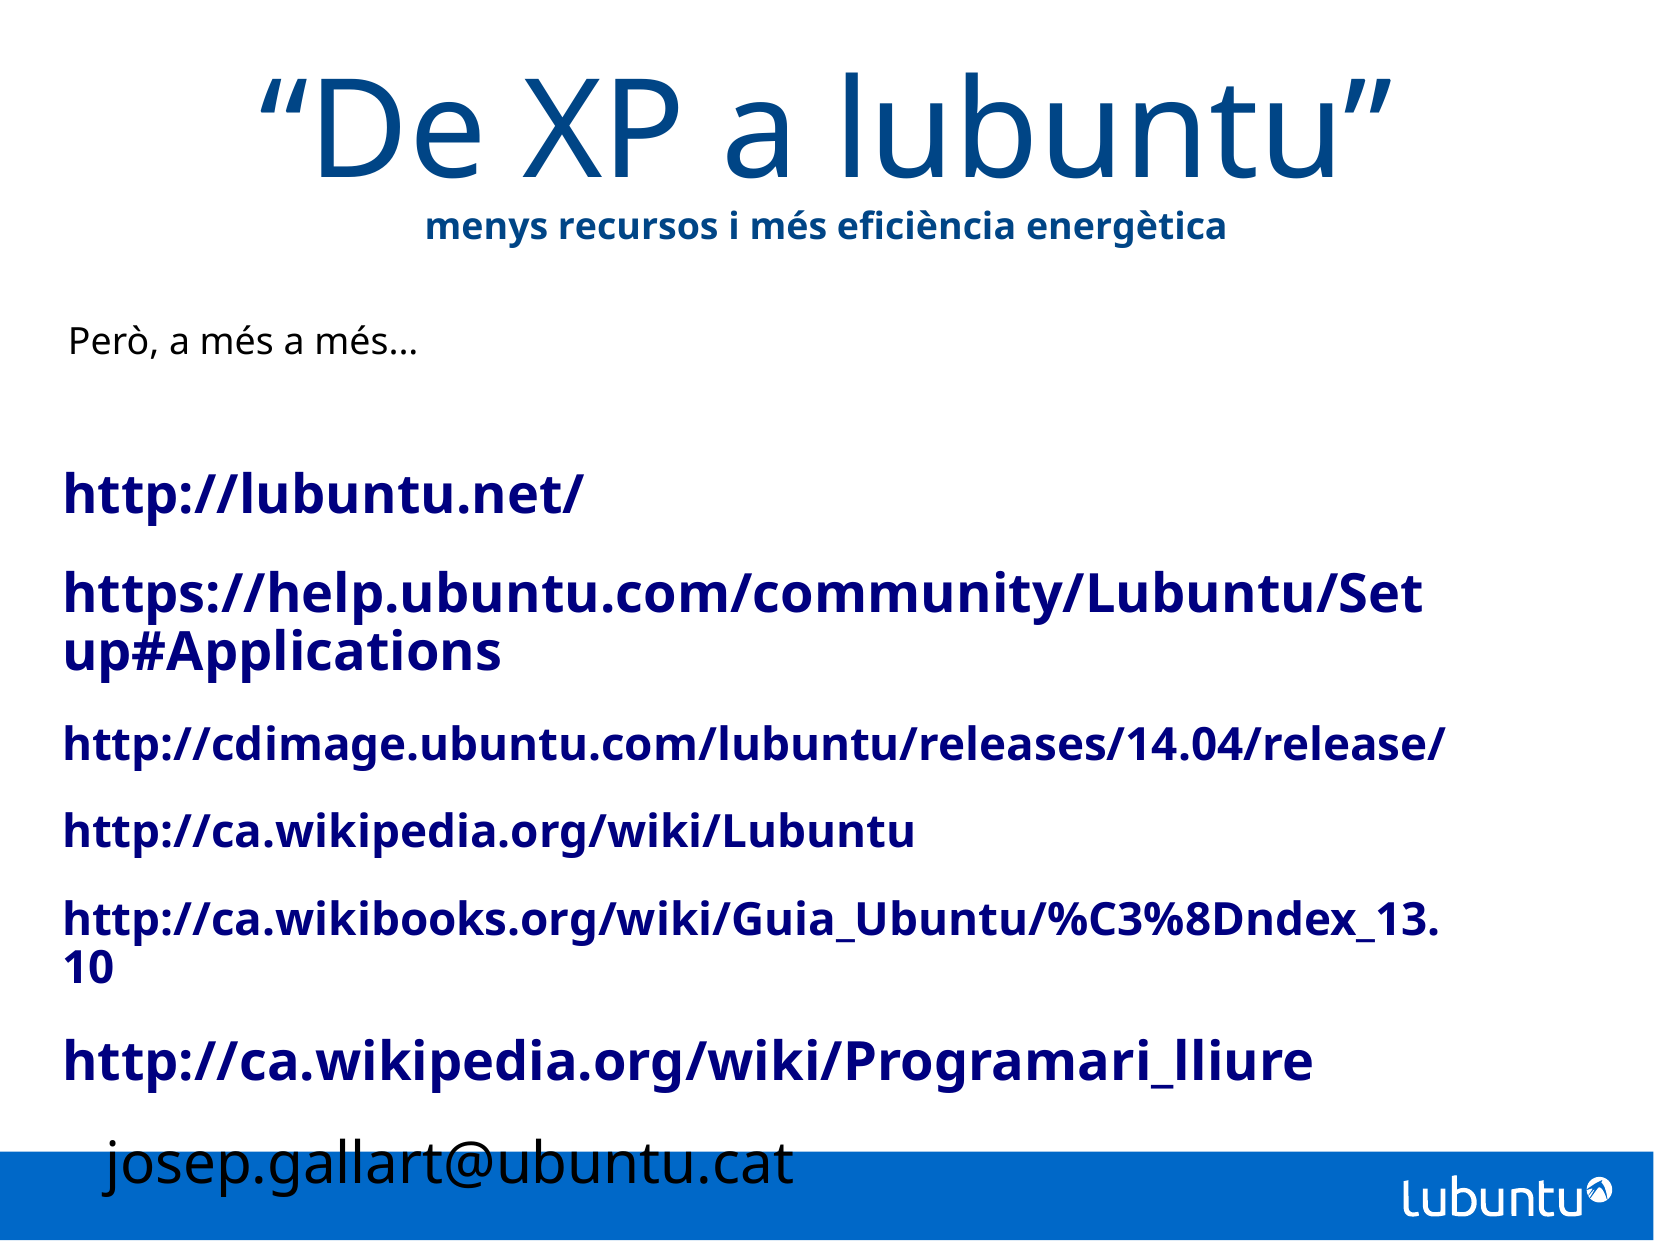

# “De XP a lubuntu” menys recursos i més eficiència energètica
Però, a més a més...
http://lubuntu.net/
https://help.ubuntu.com/community/Lubuntu/Setup#Applications
http://cdimage.ubuntu.com/lubuntu/releases/14.04/release/
http://ca.wikipedia.org/wiki/Lubuntu
http://ca.wikibooks.org/wiki/Guia_Ubuntu/%C3%8Dndex_13.10
http://ca.wikipedia.org/wiki/Programari_lliure
 josep.gallart@ubuntu.cat